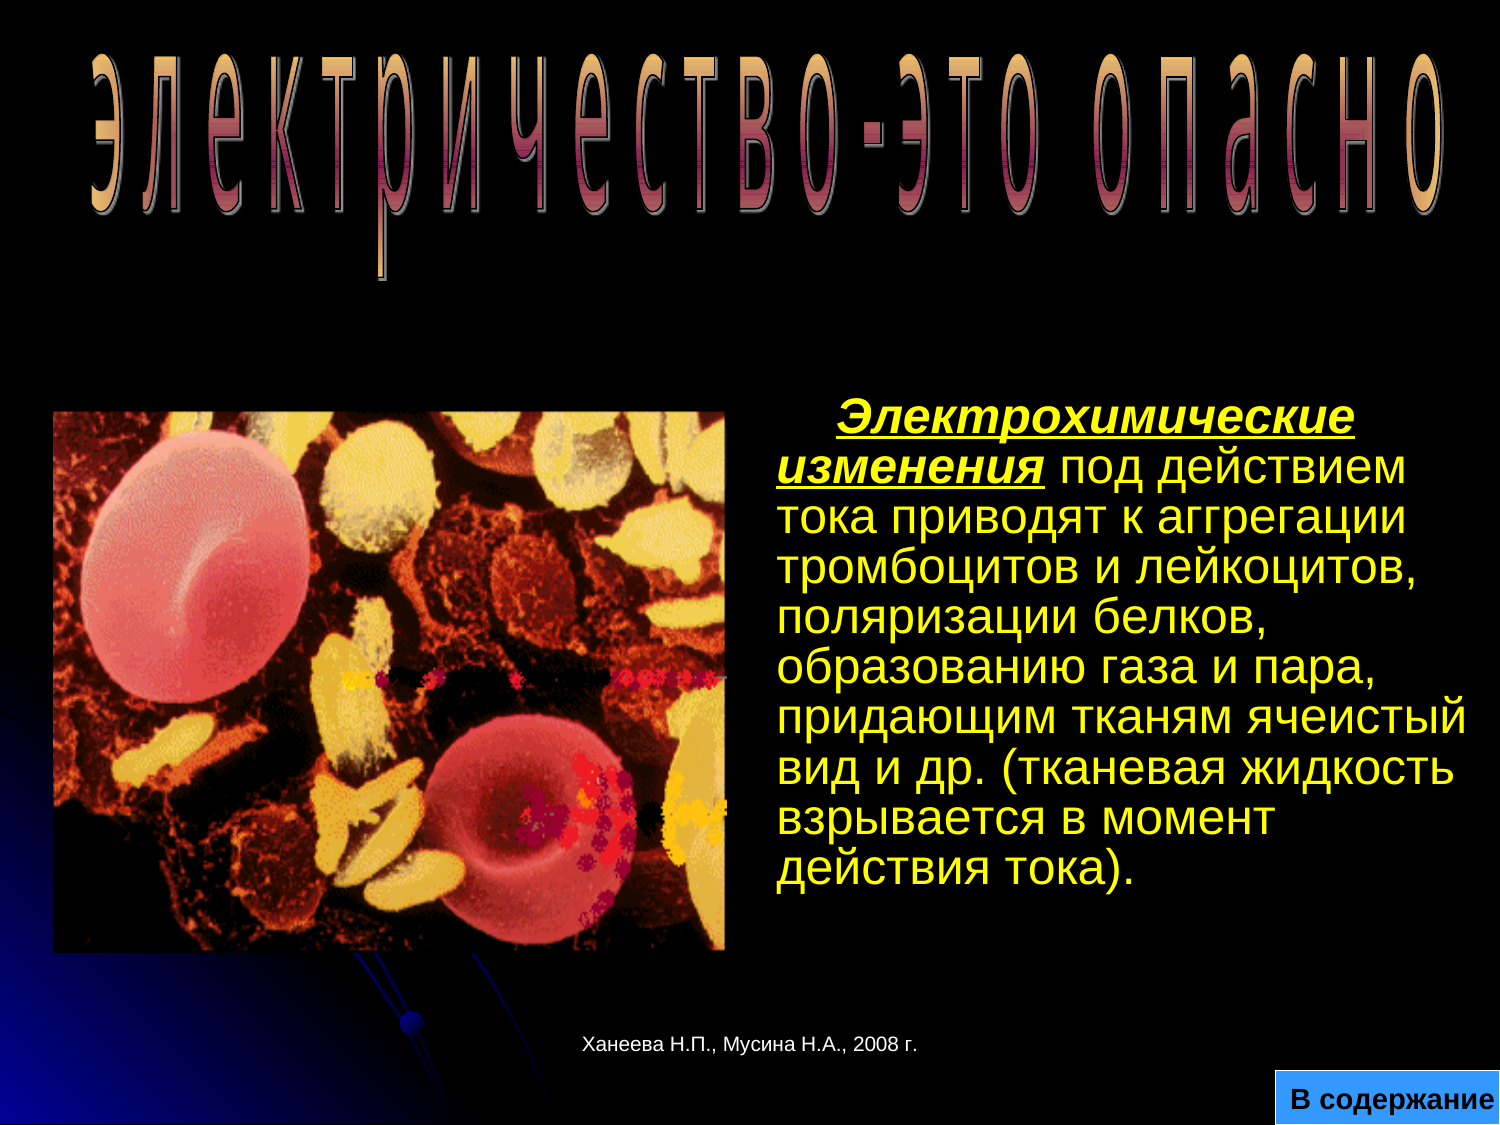

электричество-это опасно
# Электрохимические изменения под действием тока приводят к аггрегации тромбоцитов и лейкоцитов, поляризации белков, образованию газа и пара, придающим тканям ячеистый вид и др. (тканевая жидкость взрывается в момент действия тока).
Ханеева Н.П., Мусина Н.А., 2008 г.
В содержание